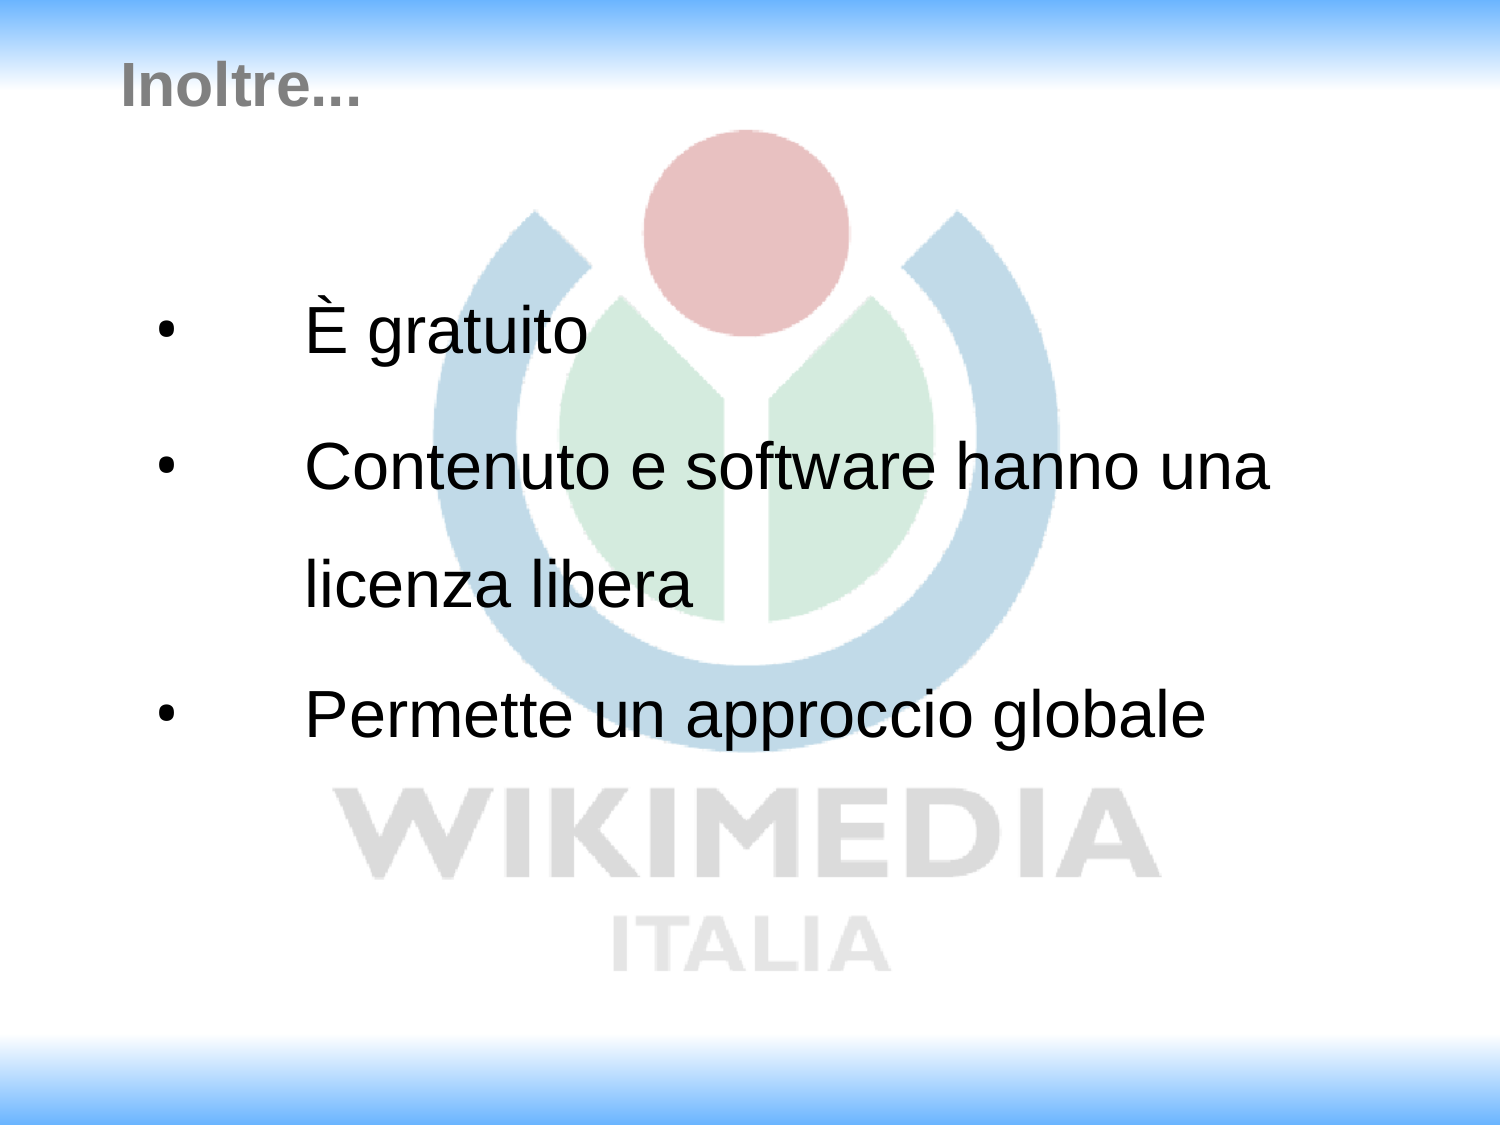

Inoltre...
•	È gratuito
•	Contenuto e software hanno una 		licenza libera
•	Permette un approccio globale